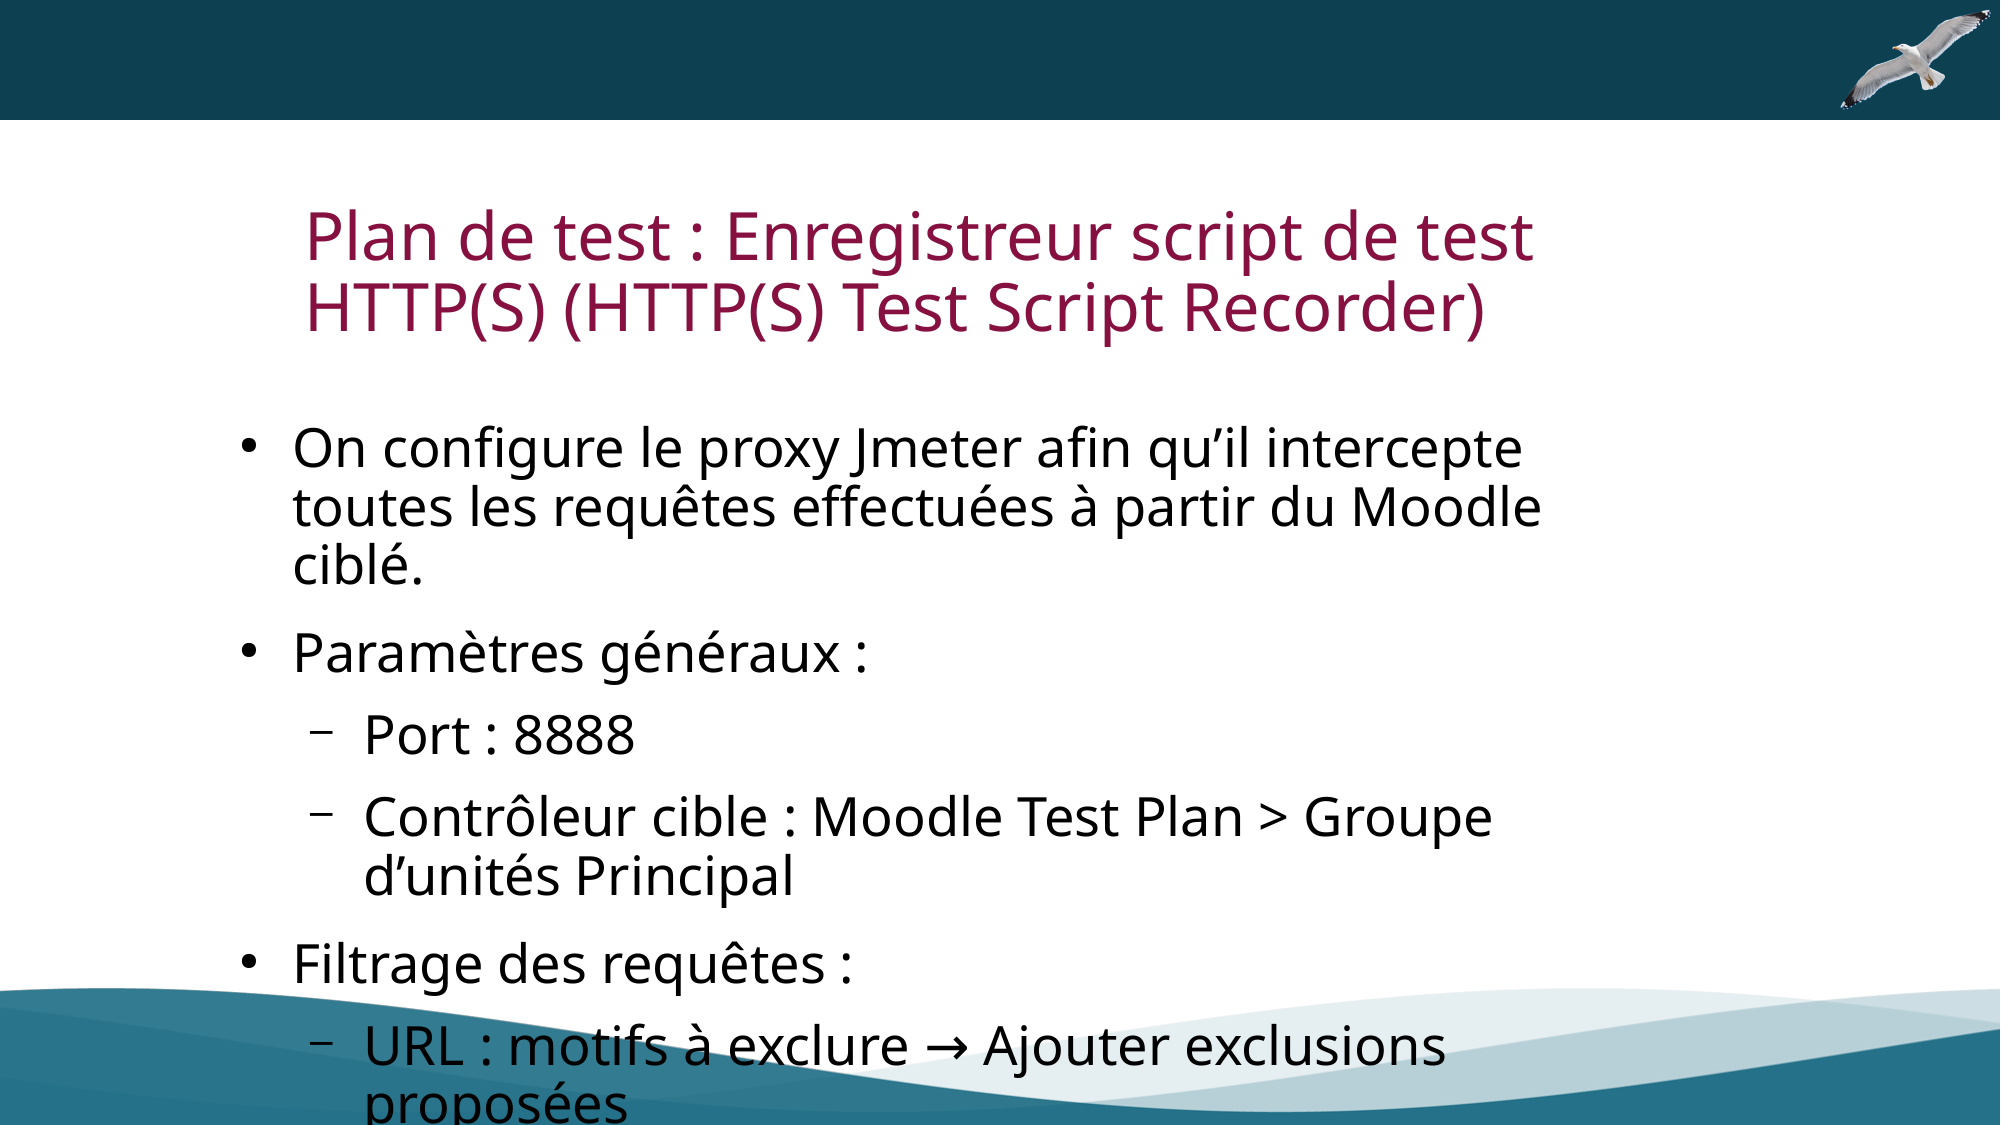

Plan de test : Enregistreur script de test HTTP(S) (HTTP(S) Test Script Recorder)
# On configure le proxy Jmeter afin qu’il intercepte toutes les requêtes effectuées à partir du Moodle ciblé.
Paramètres généraux :
Port : 8888
Contrôleur cible : Moodle Test Plan > Groupe d’unités Principal
Filtrage des requêtes :
URL : motifs à exclure → Ajouter exclusions proposées